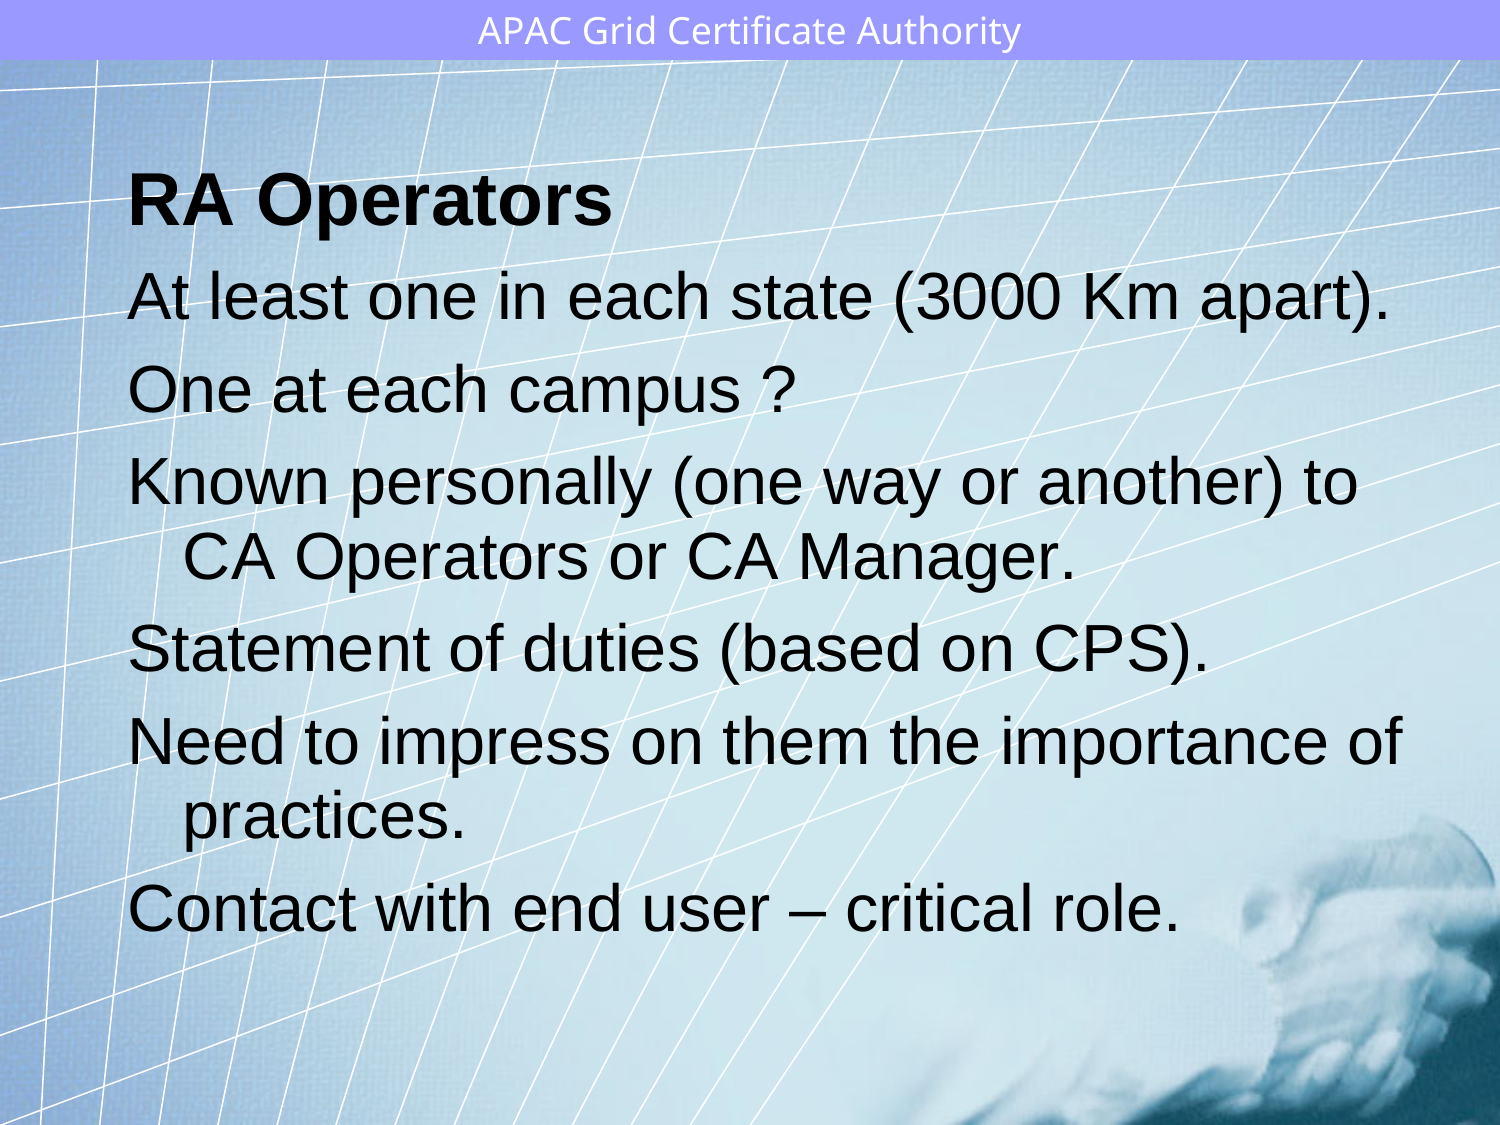

# RA Operators
At least one in each state (3000 Km apart).
One at each campus ?
Known personally (one way or another) to CA Operators or CA Manager.
Statement of duties (based on CPS).
Need to impress on them the importance of practices.
Contact with end user – critical role.